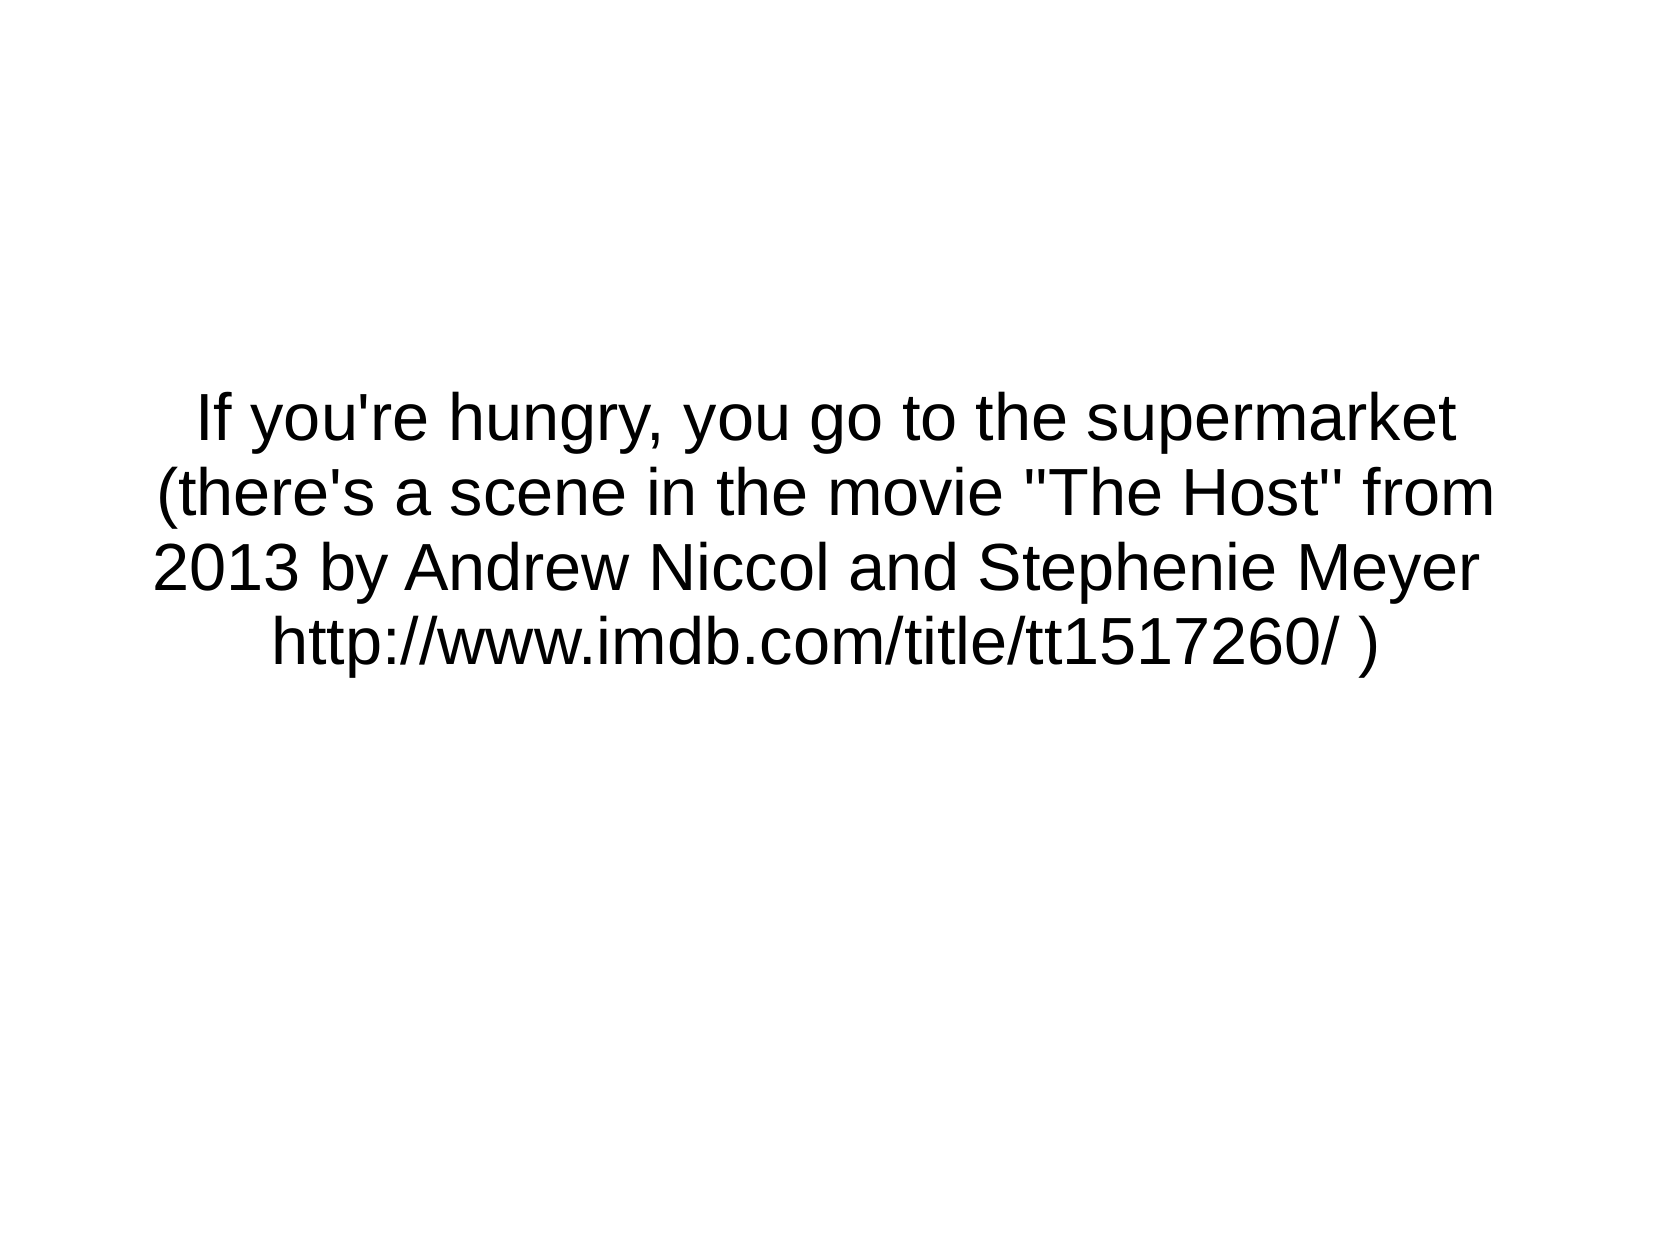

# If you're hungry, you go to the supermarket (there's a scene in the movie ''The Host'' from 2013 by Andrew Niccol and Stephenie Meyer http://www.imdb.com/title/tt1517260/ )